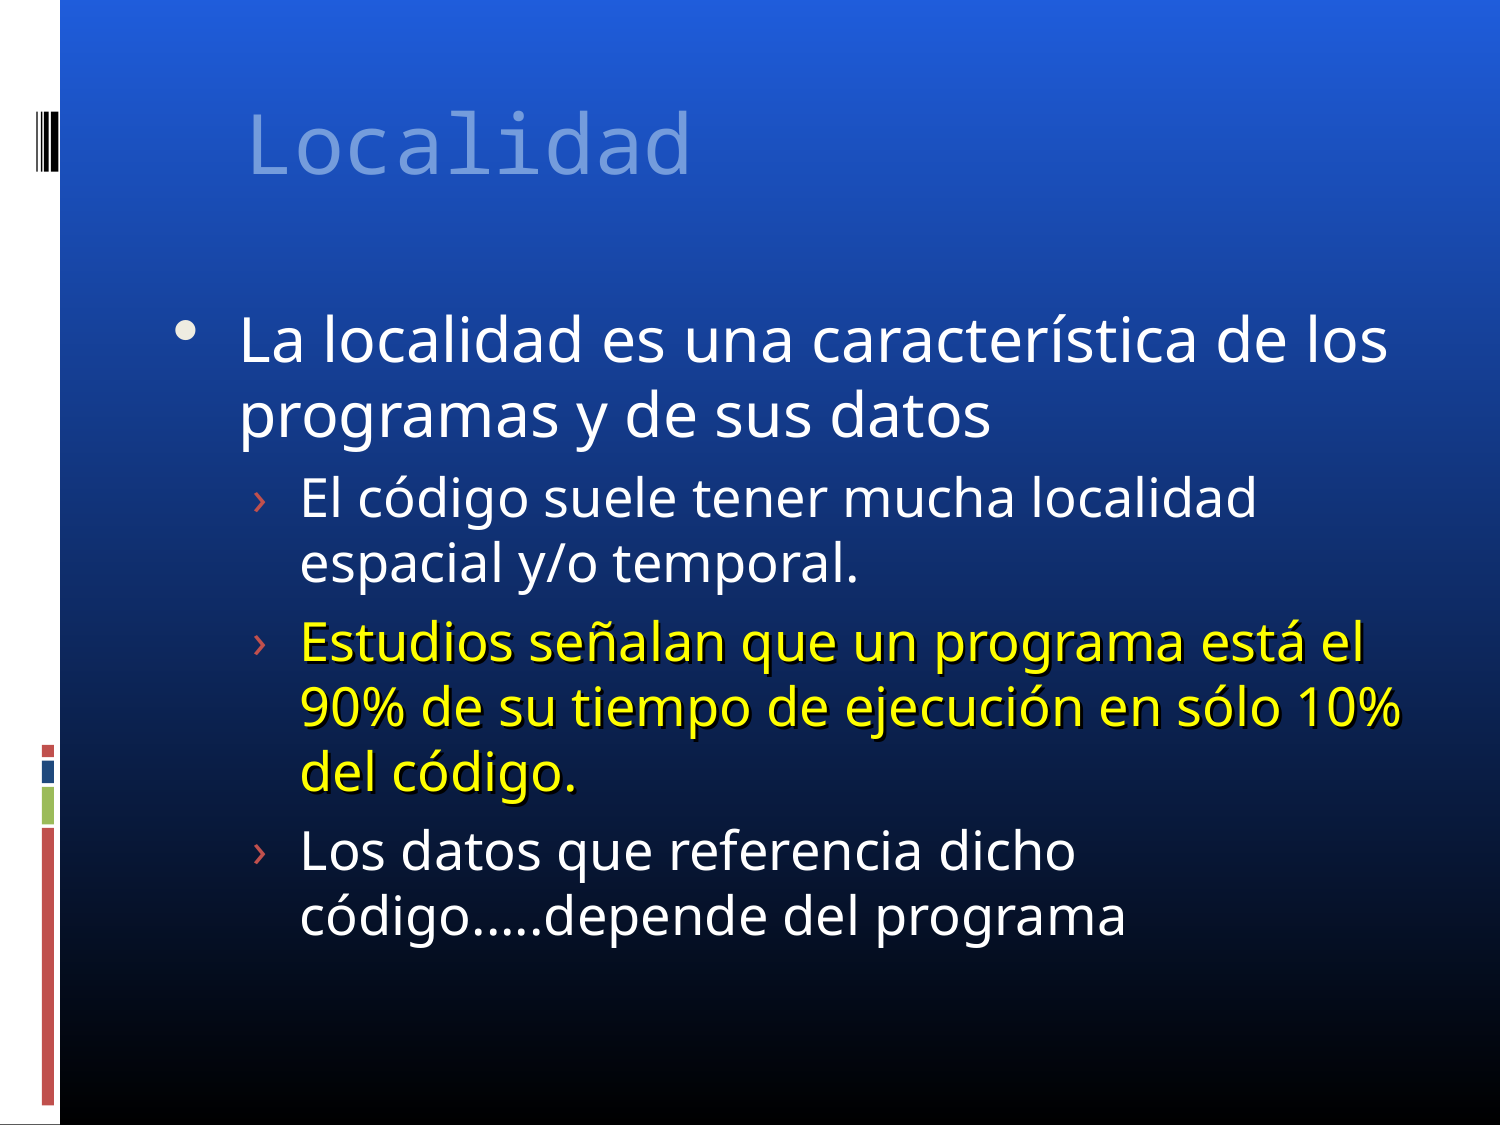

# Localidad
La localidad es una característica de los programas y de sus datos
El código suele tener mucha localidad espacial y/o temporal.
Estudios señalan que un programa está el 90% de su tiempo de ejecución en sólo 10% del código.
Los datos que referencia dicho código.....depende del programa